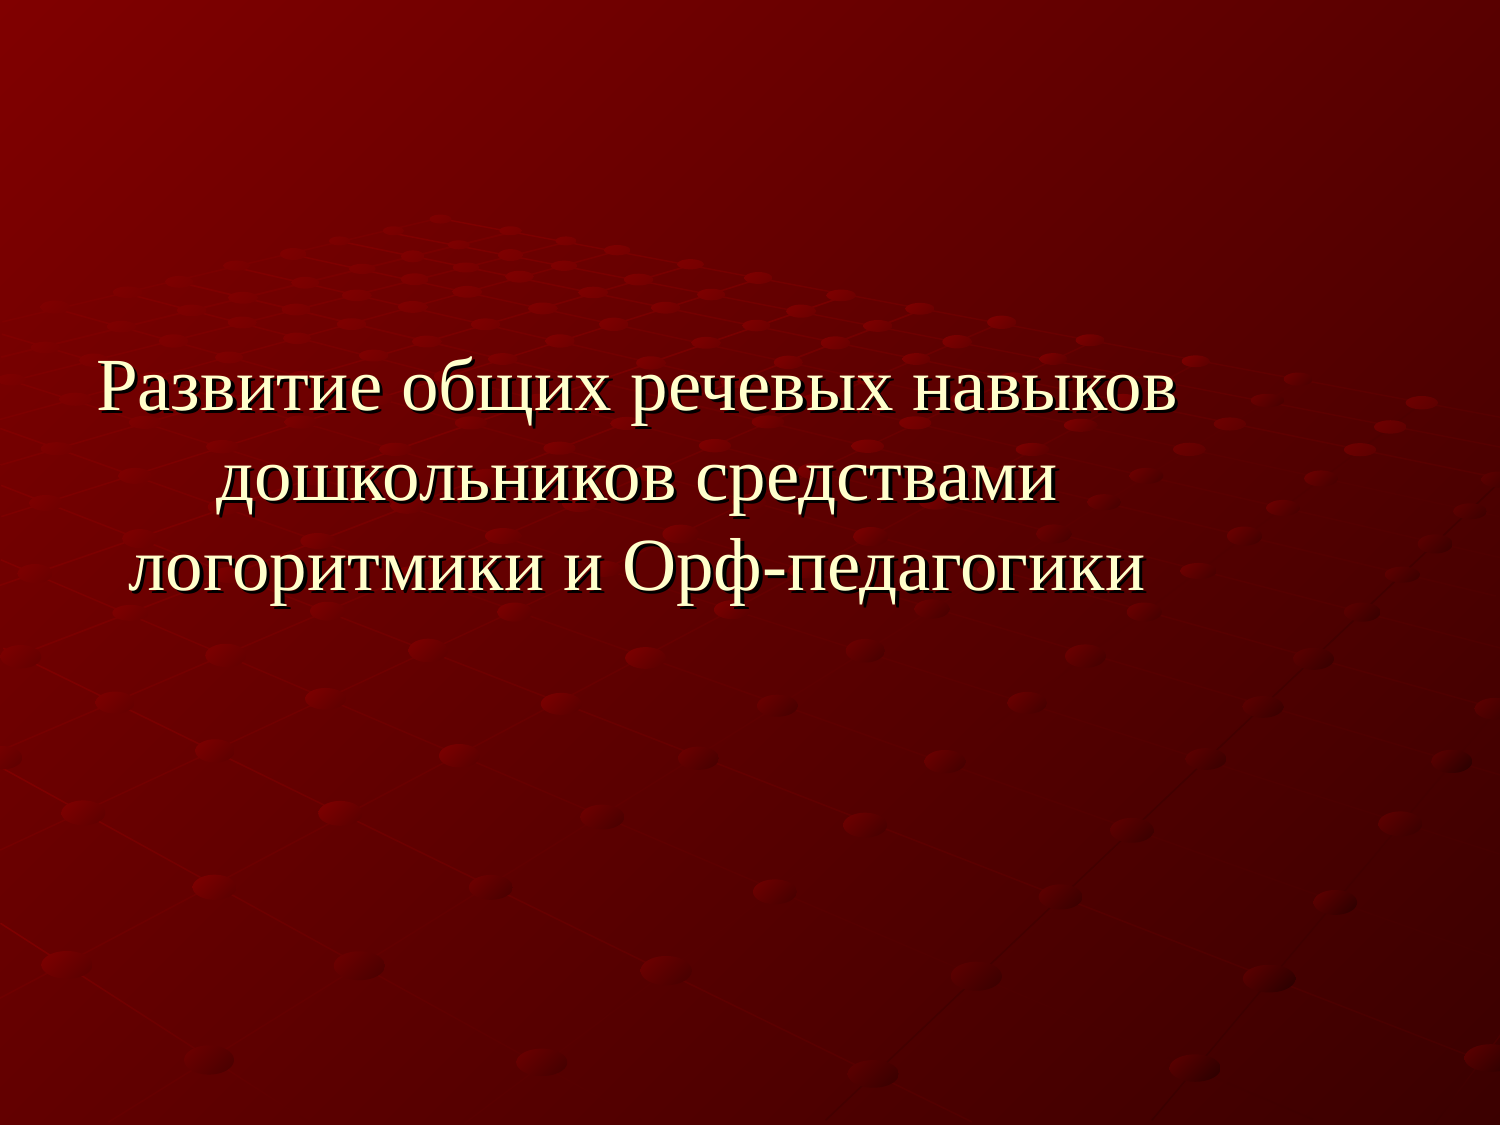

# Развитие общих речевых навыков дошкольников средствами логоритмики и Орф-педагогики